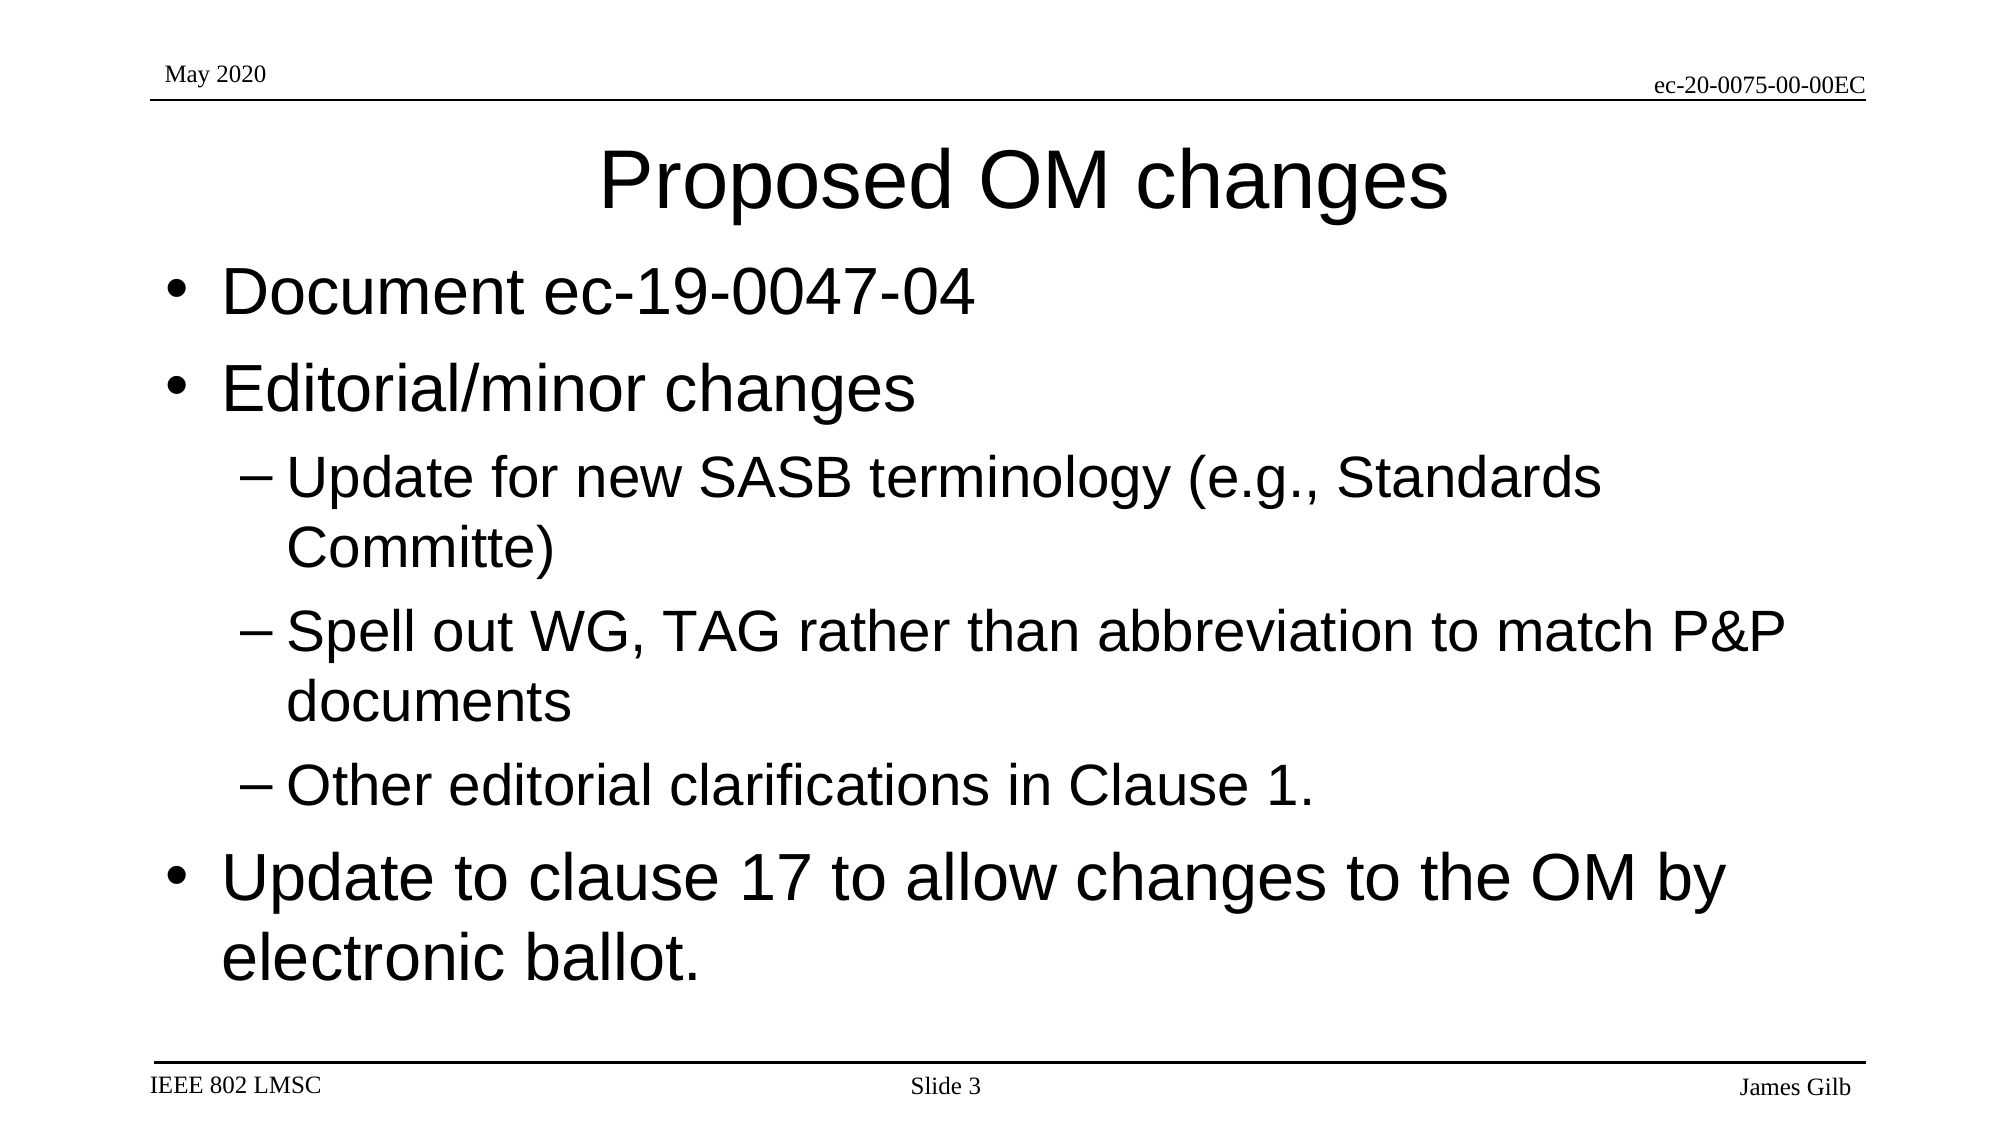

# Proposed OM changes
Document ec-19-0047-04
Editorial/minor changes
Update for new SASB terminology (e.g., Standards Committe)
Spell out WG, TAG rather than abbreviation to match P&P documents
Other editorial clarifications in Clause 1.
Update to clause 17 to allow changes to the OM by electronic ballot.
3